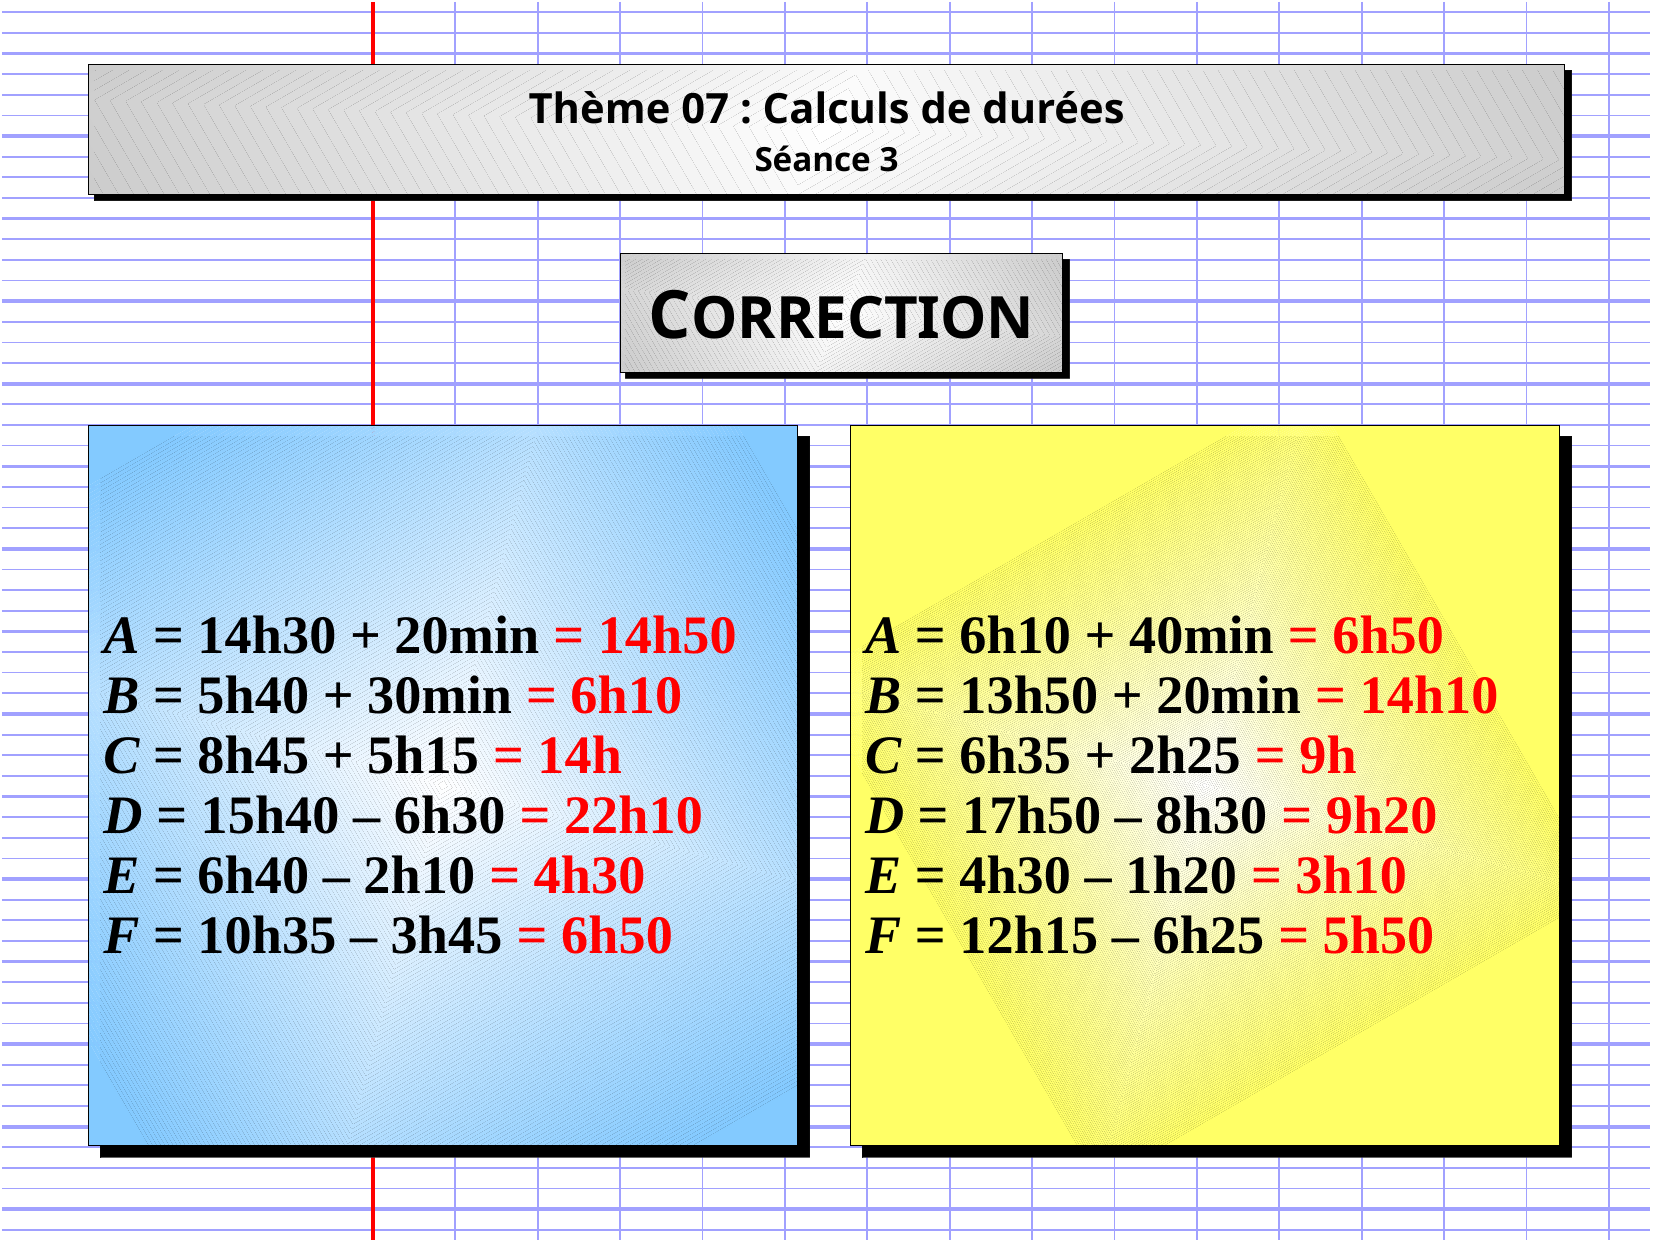

Thème XX : Xxxxxxxxxxxxxxxxxxxxxxxxxxxxxx
Séance x
Thème XX : Xxxxxxxxxxxxxxxxxxxxxxxxxxxxxx
Séance x
Thème 07 : Calculs de durées
Séance 1
Thème 07 : Calculs de durées
Séance 2
Thème 07 : Calculs de durées
Séance 3
CORRECTION
A = 14h30 + 20min = 14h50
B = 5h40 + 30min = 6h10
C = 8h45 + 5h15 = 14h
D = 15h40 – 6h30 = 22h10
E = 6h40 – 2h10 = 4h30
F = 10h35 – 3h45 = 6h50
A = 6h10 + 40min = 6h50
B = 13h50 + 20min = 14h10
C = 6h35 + 2h25 = 9h
D = 17h50 – 8h30 = 9h20
E = 4h30 – 1h20 = 3h10
F = 12h15 – 6h25 = 5h50